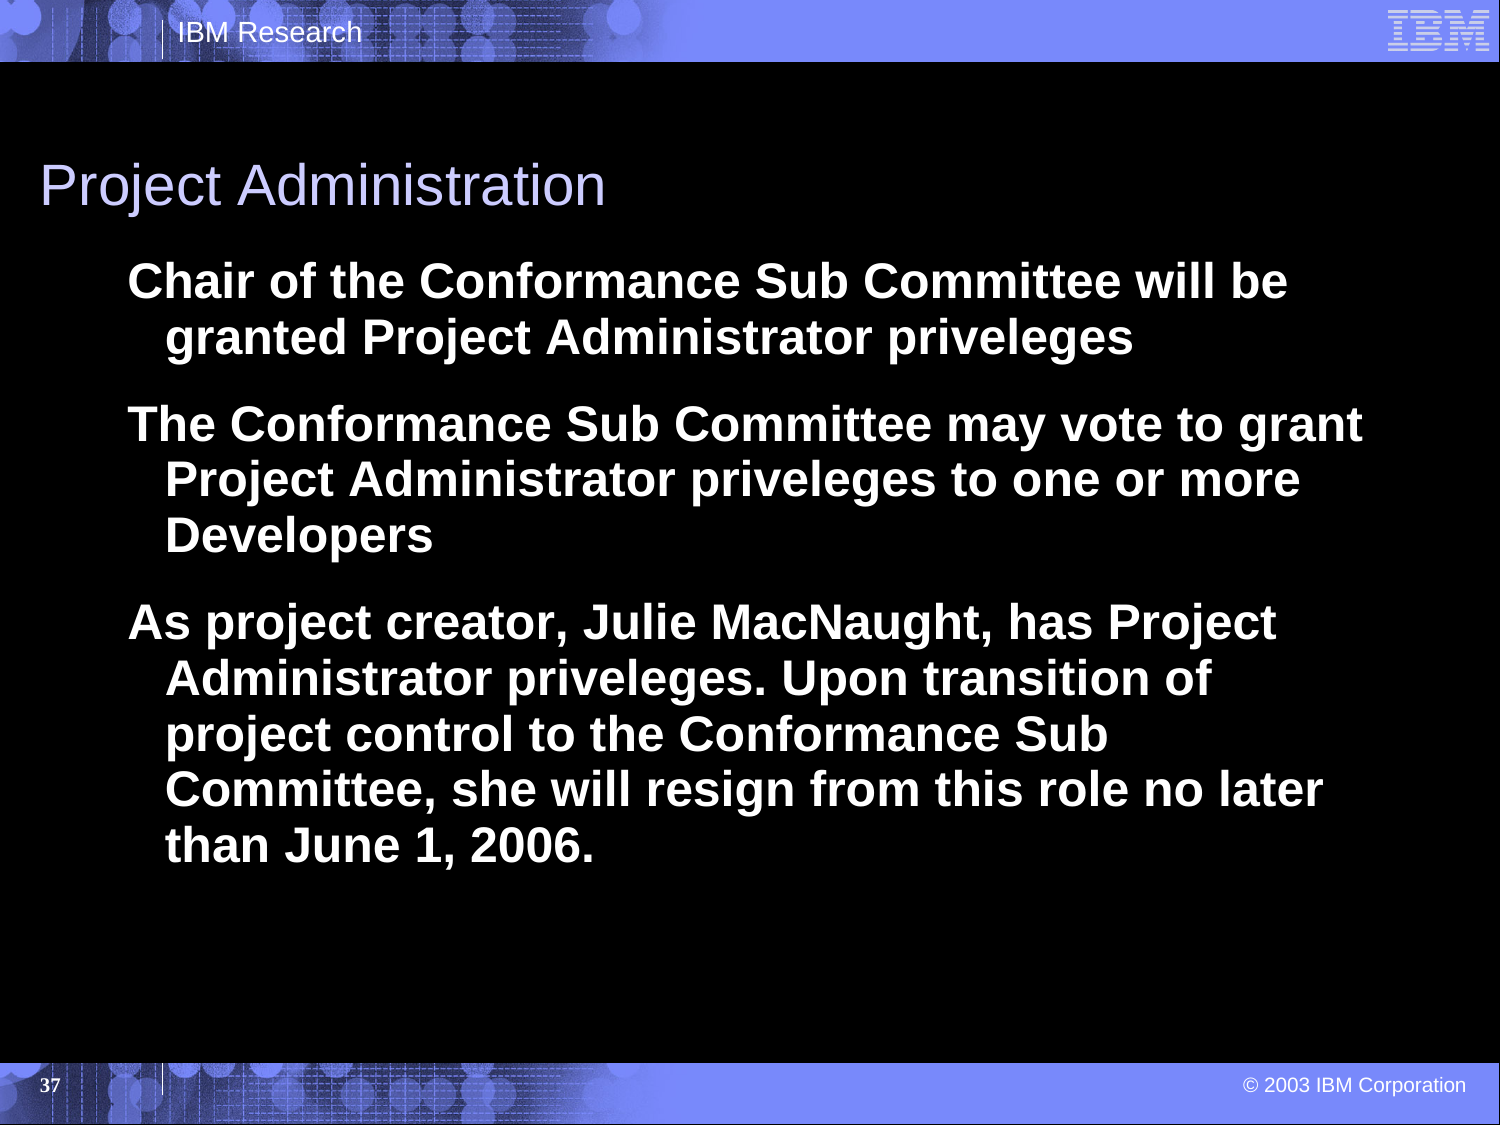

# Project Administration
Chair of the Conformance Sub Committee will be granted Project Administrator priveleges
The Conformance Sub Committee may vote to grant Project Administrator priveleges to one or more Developers
As project creator, Julie MacNaught, has Project Administrator priveleges. Upon transition of project control to the Conformance Sub Committee, she will resign from this role no later than June 1, 2006.
37